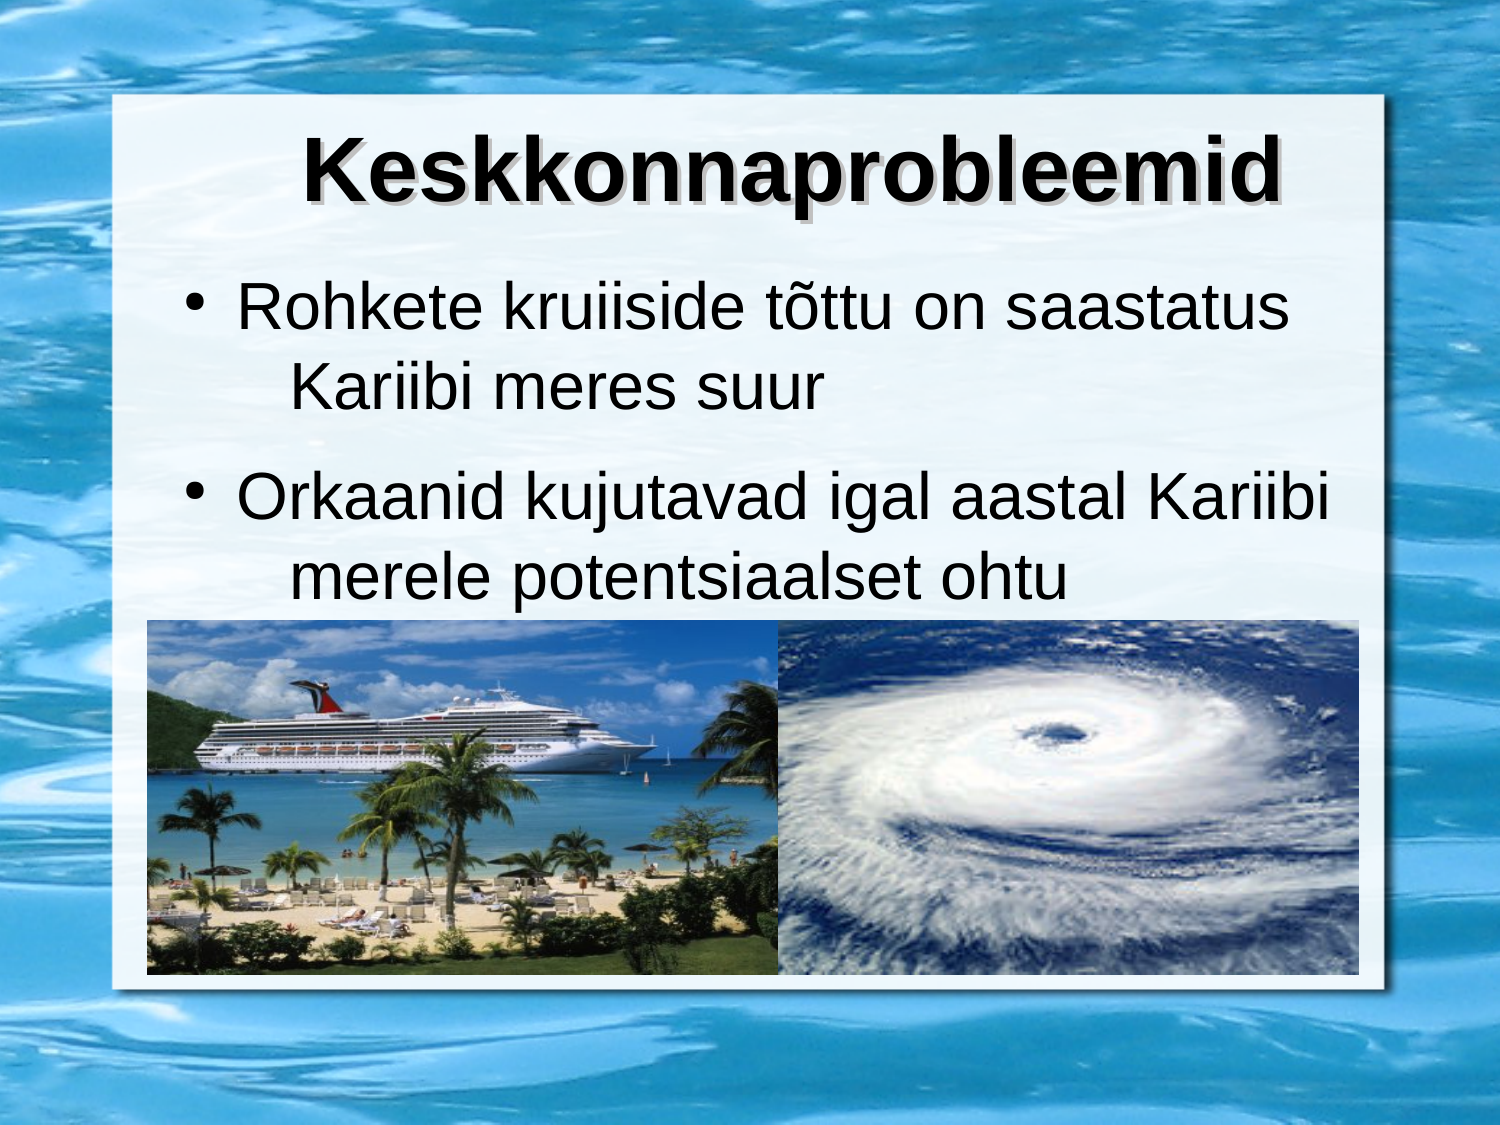

# Keskkonnaprobleemid
Rohkete kruiiside tõttu on saastatus Kariibi meres suur
Orkaanid kujutavad igal aastal Kariibi merele potentsiaalset ohtu